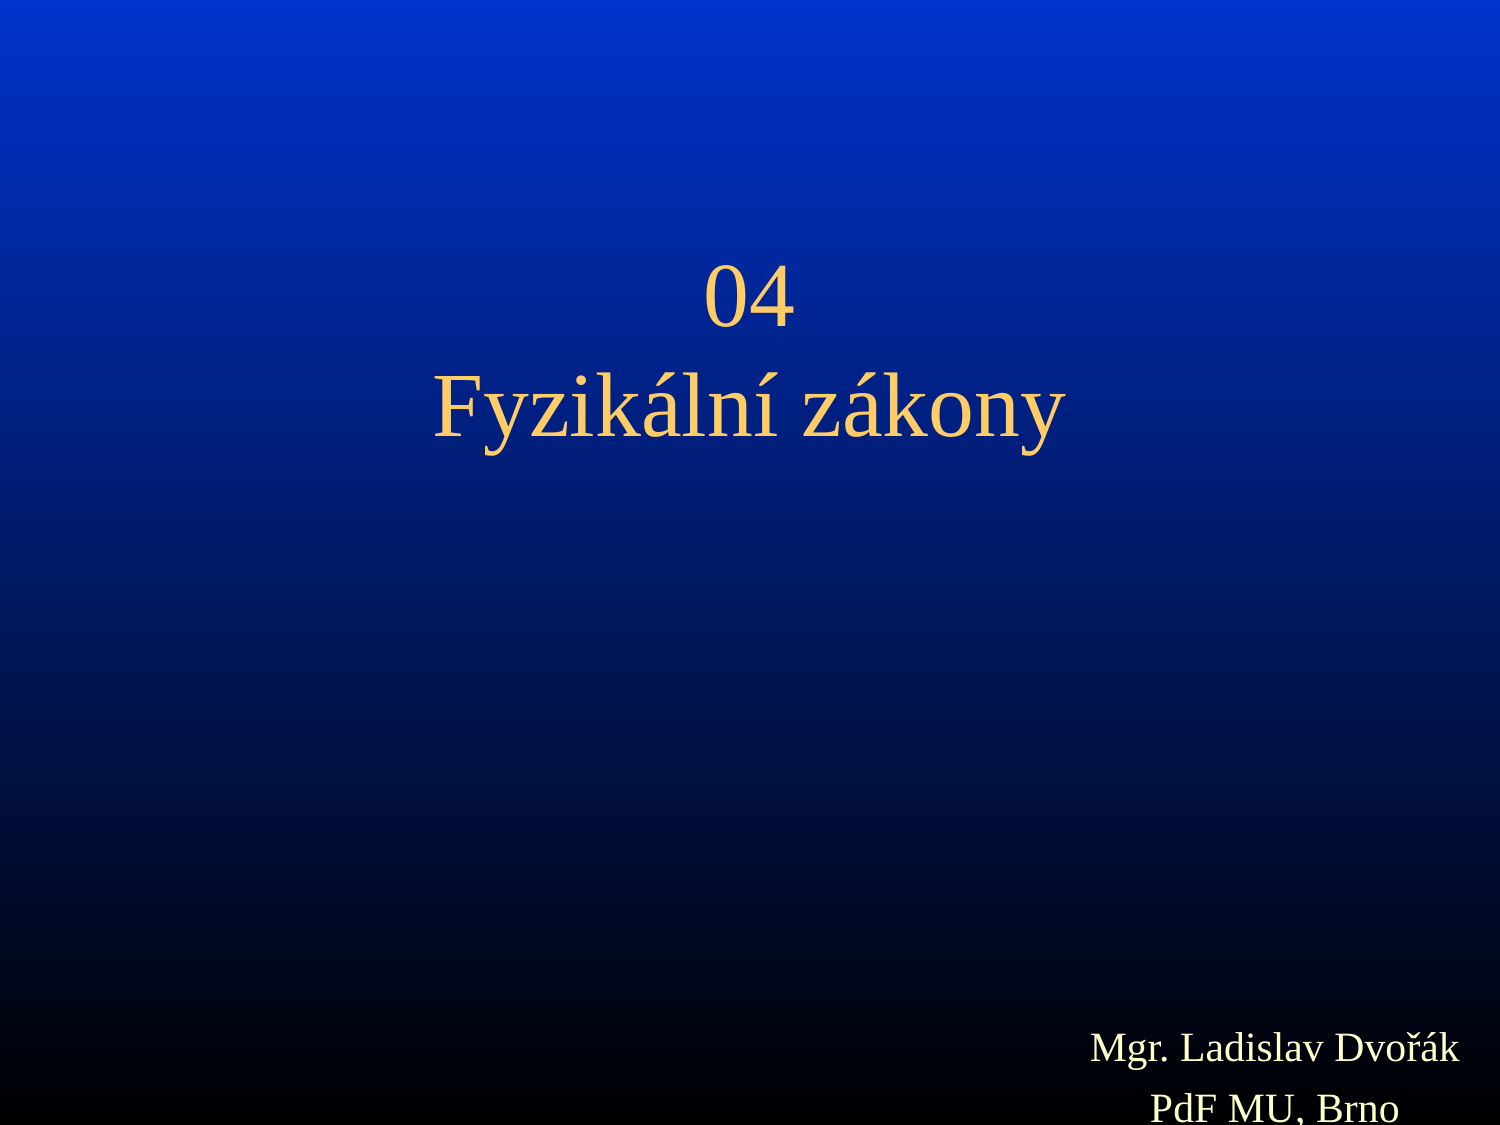

# 04 Fyzikální zákony
Mgr. Ladislav Dvořák
PdF MU, Brno